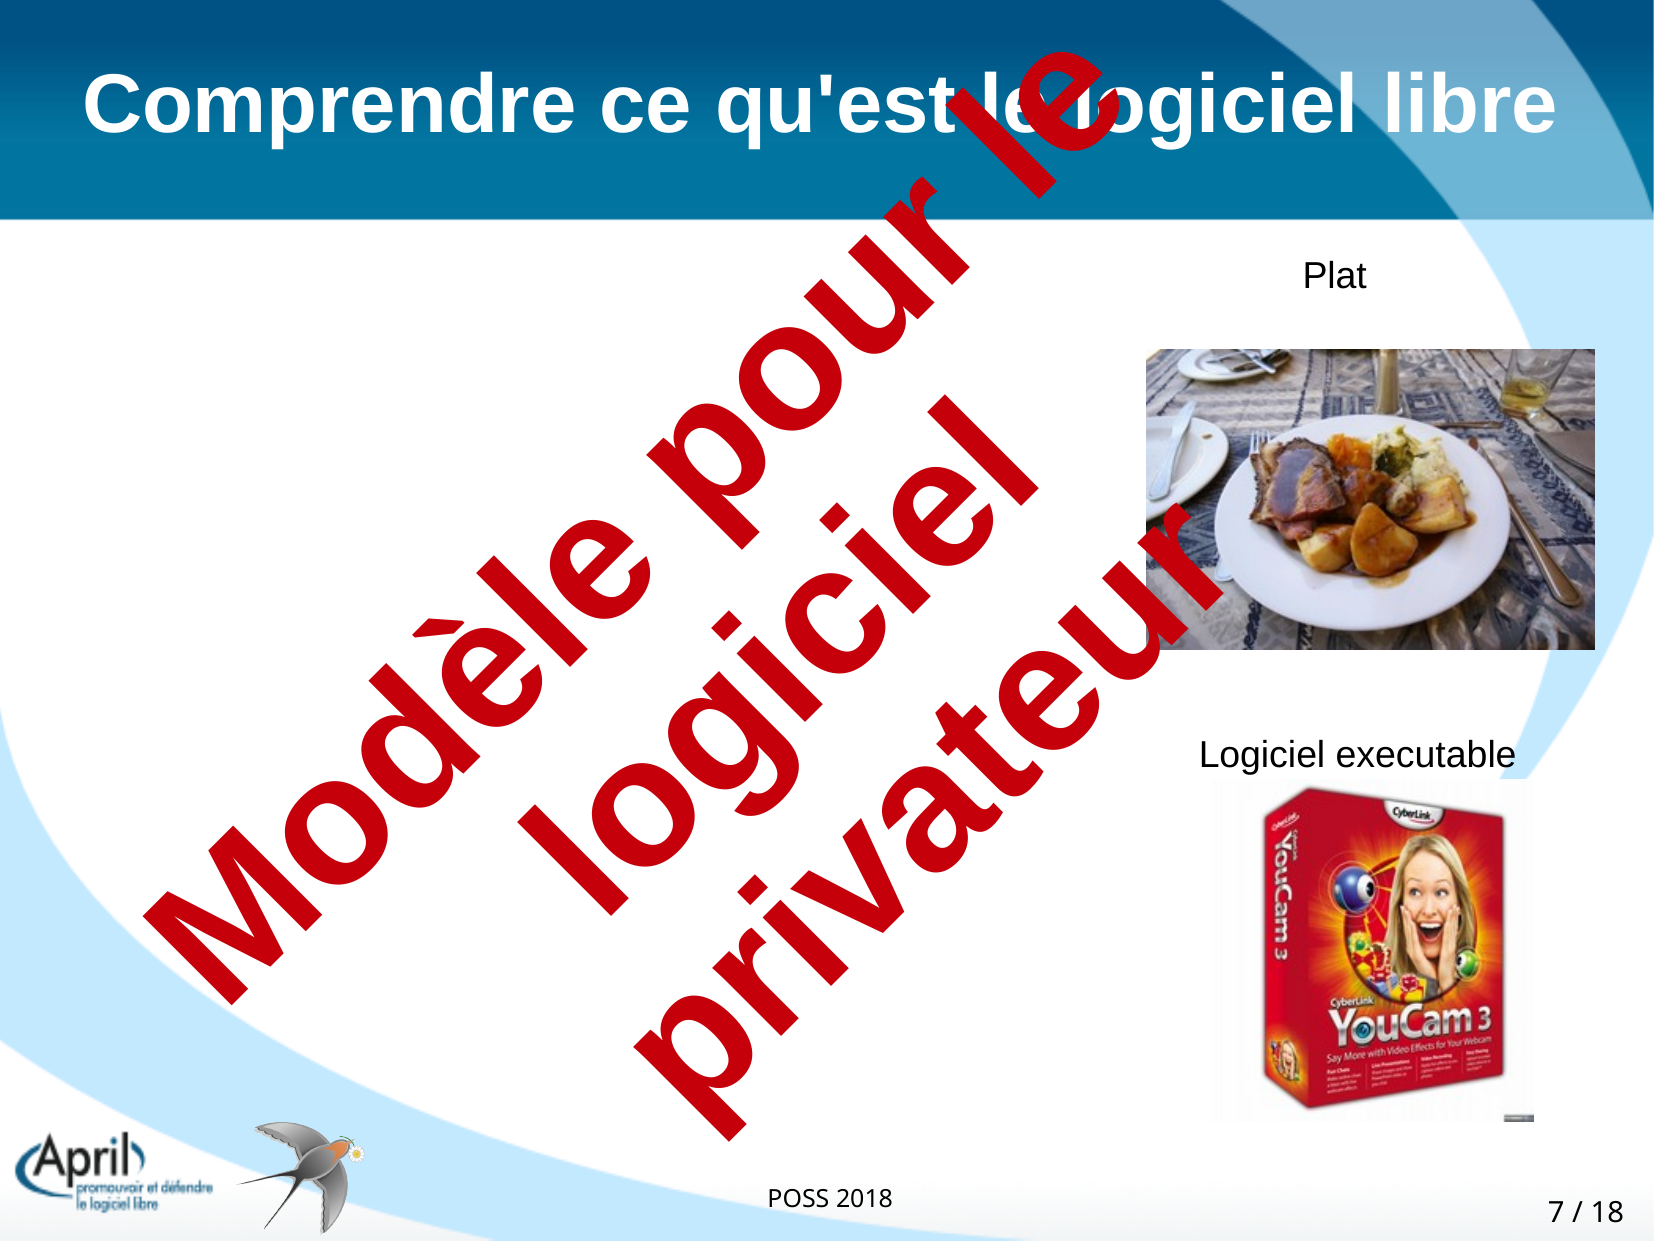

# Comprendre ce qu'est le logiciel libre
Plat
Modèle pour le logiciel privateur
Logiciel executable
7
POSS 2018